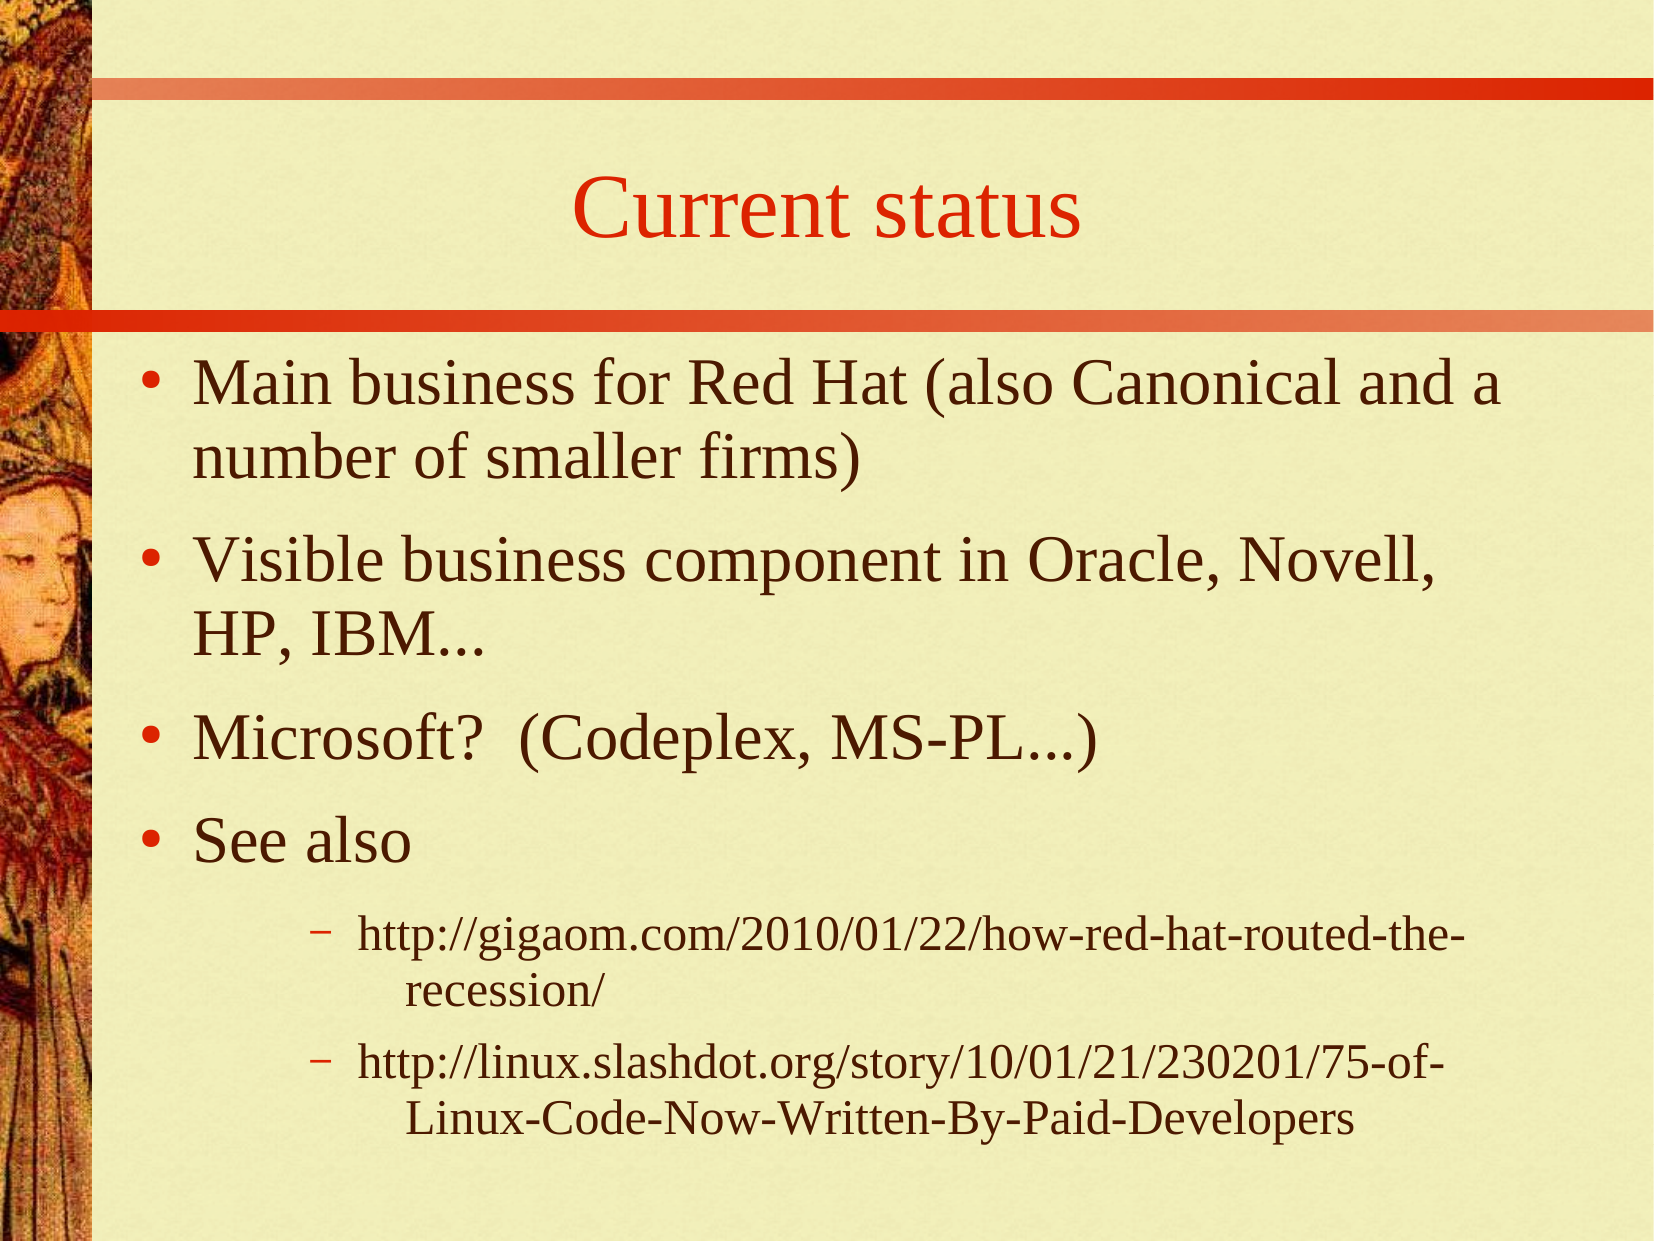

# Current status
Main business for Red Hat (also Canonical and a number of smaller firms)
Visible business component in Oracle, Novell, HP, IBM...
Microsoft? (Codeplex, MS-PL...)
See also
http://gigaom.com/2010/01/22/how-red-hat-routed-the-recession/
http://linux.slashdot.org/story/10/01/21/230201/75-of-Linux-Code-Now-Written-By-Paid-Developers